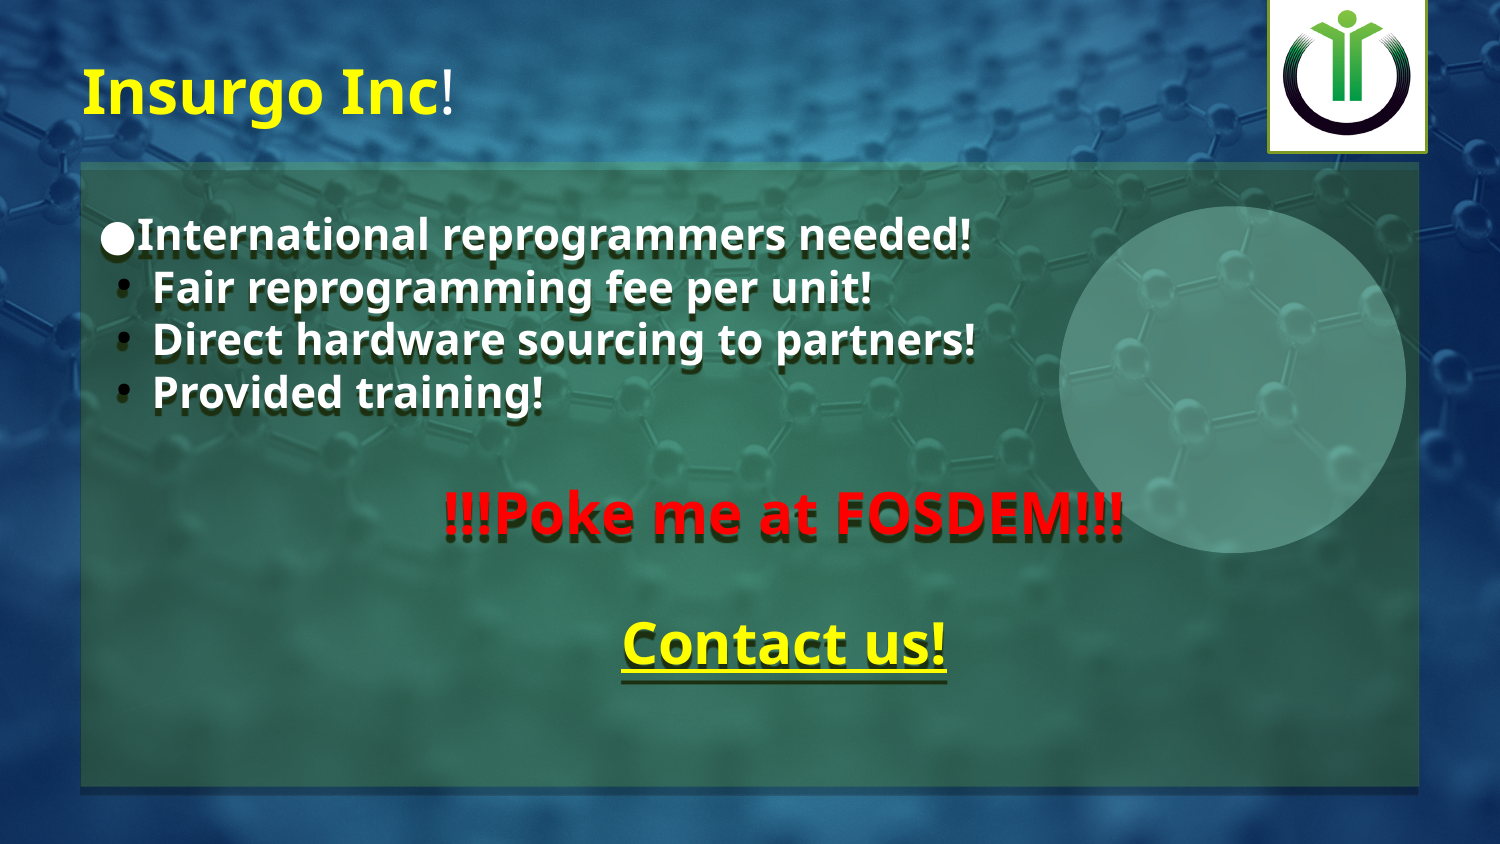

Insurgo Inc!
International reprogrammers needed!
Fair reprogramming fee per unit!
Direct hardware sourcing to partners!
Provided training!
!!!Poke me at FOSDEM!!!
Contact us!